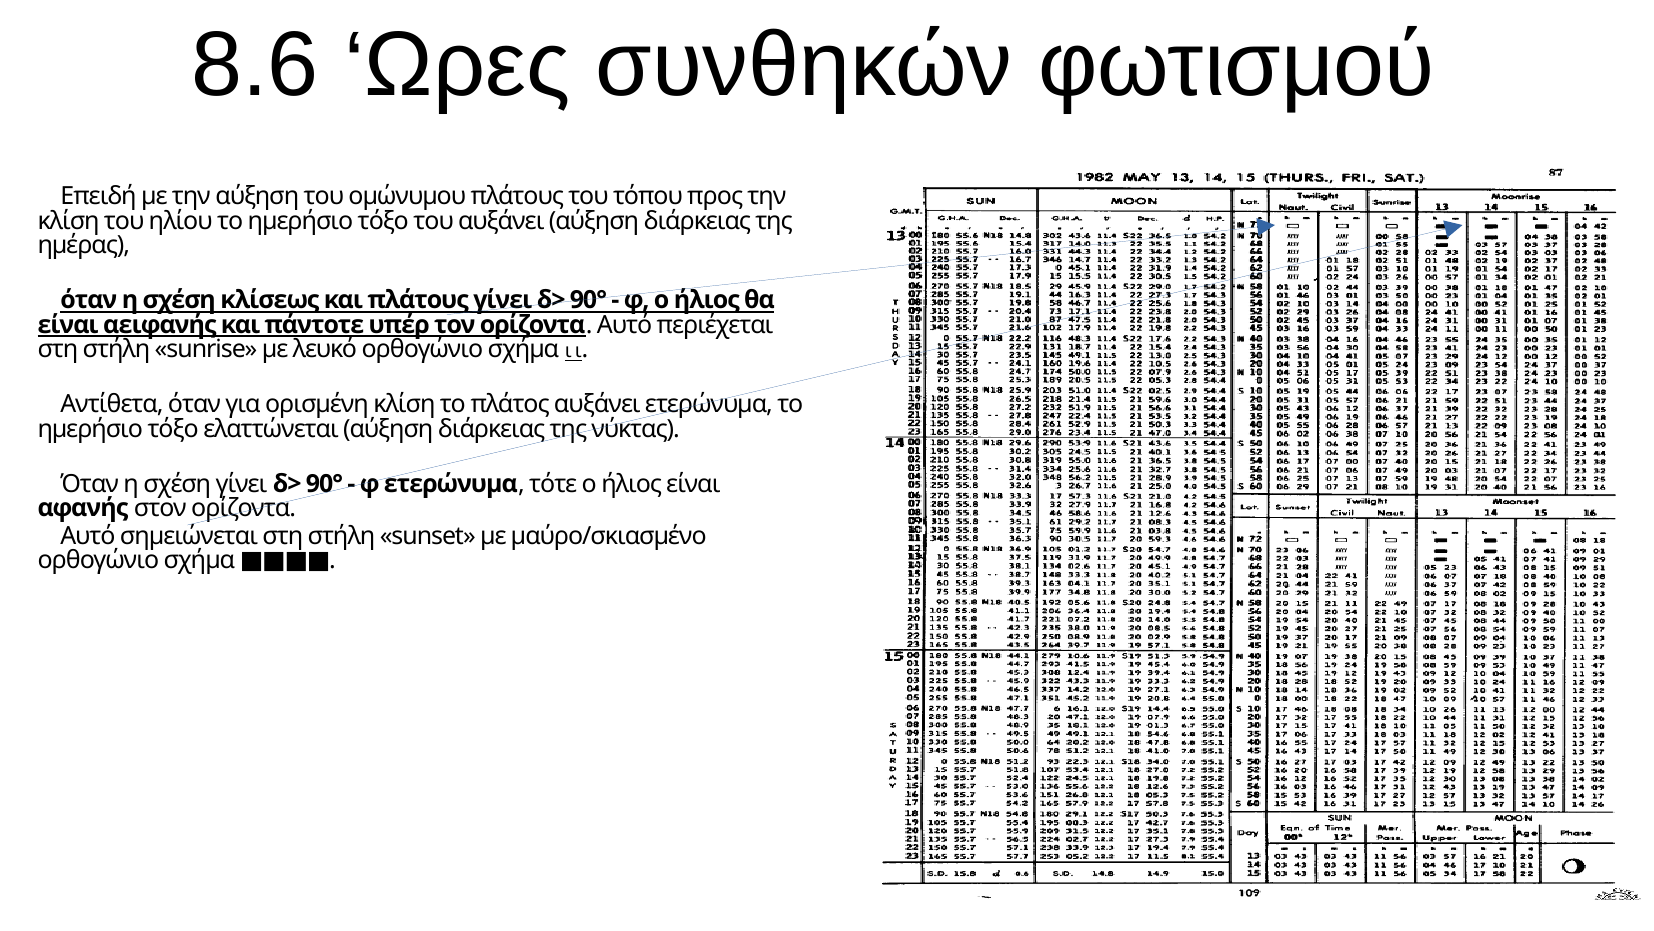

# 8.6 ‘Ωρες συνθηκών φωτισμού
Επειδή με την αύξηση του ομώνυμου πλάτους του τόπου προς την κλίση του ηλίου το ημερήσιο τόξο του αυξάνει (αύξηση διάρκειας της ημέρας),
όταν η σχέση κλίσεως και πλάτους γίνει δ> 90° - φ, ο ήλιος θα είναι αειφανής και πάντοτε υπέρ τον ορίζοντα. Αυτό περιέχεται στη στήλη «sunrise» με λευκό ορθογώνιο σχήμα ι ι.
Αντίθετα, όταν για ορισμένη κλίση το πλάτος αυ­ξάνει ετερώνυμα, το ημερήσιο τόξο ελαττώνεται (αύξηση διάρκειας της νύκτας).
Όταν η σχέση γίνει δ> 90° - φ ετερώνυμα, τότε ο ήλιος είναι αφανής στον ορίζοντα.
Αυτό σημειώνεται στη στήλη «sunset» με μαύρο/σκιασμένο ορθογώνιο σχήμα ■■■■.